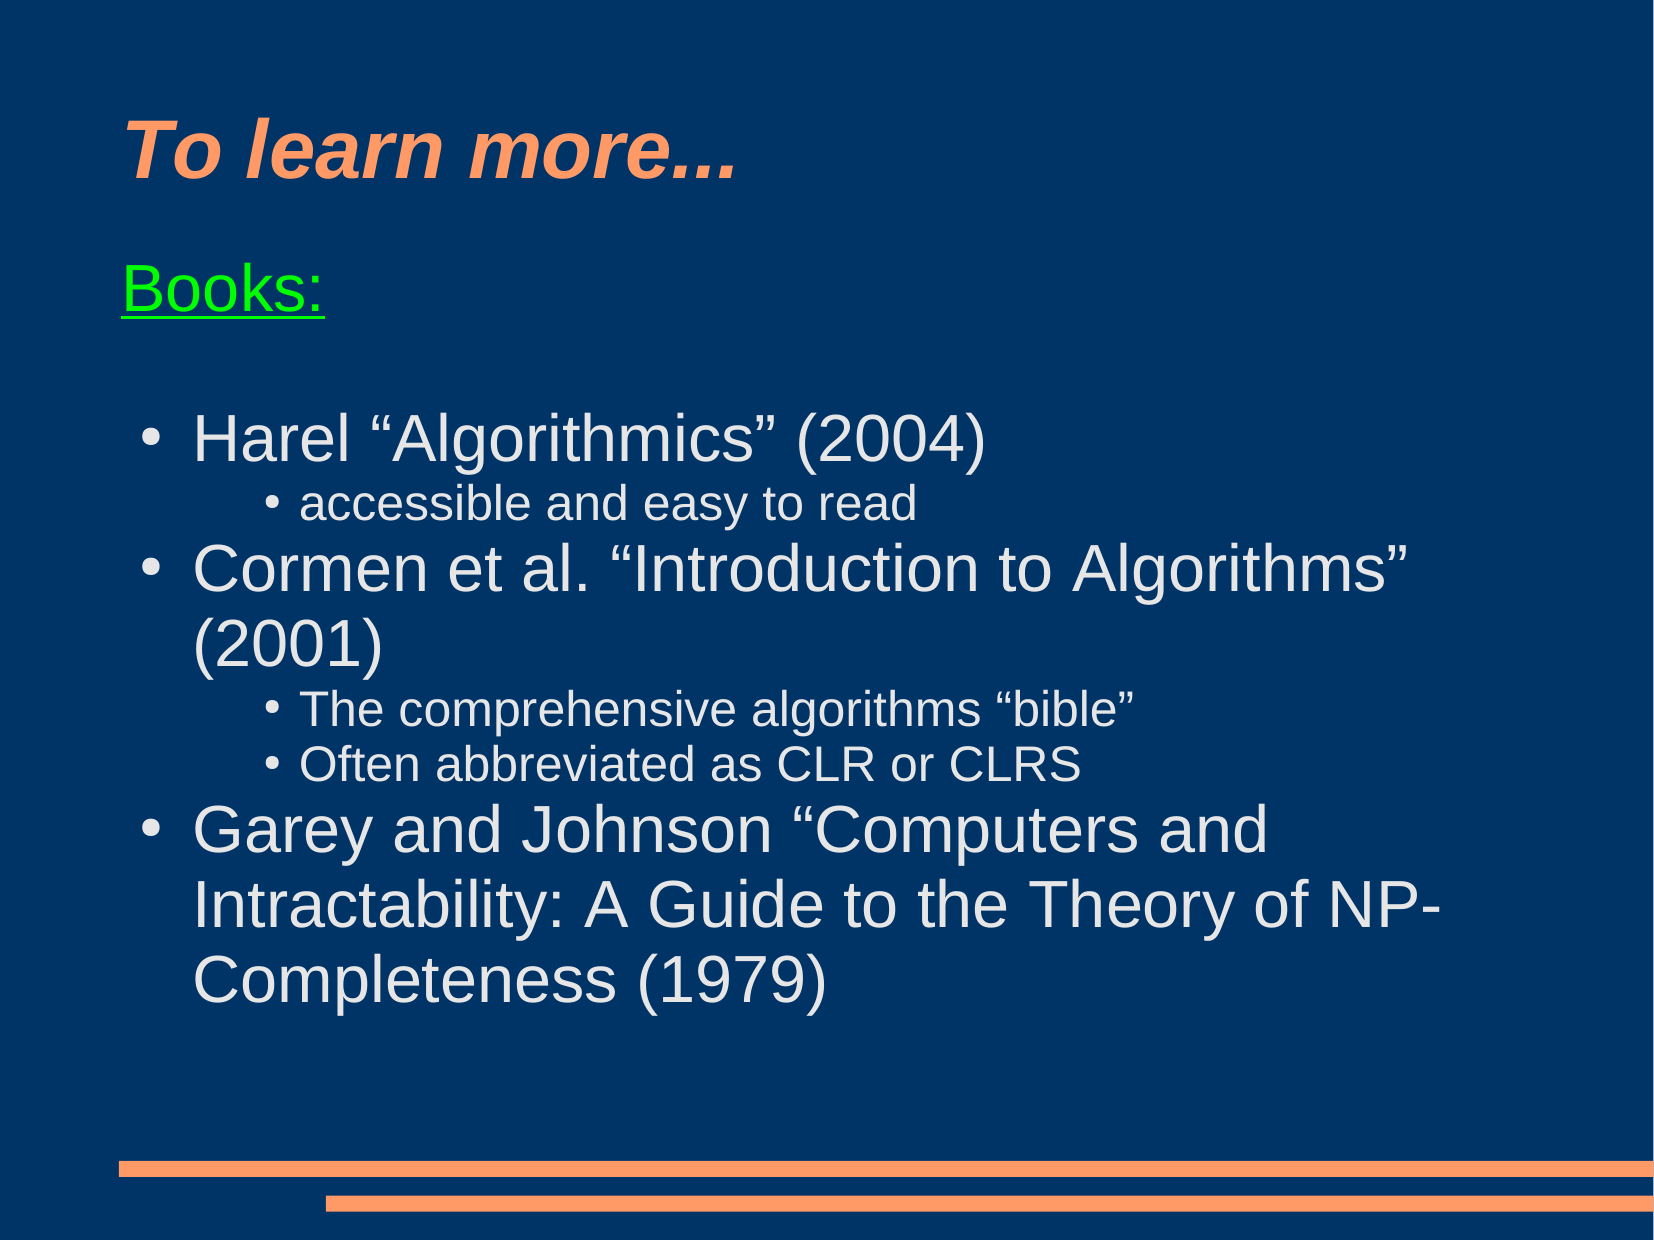

# To learn more...
Books:
Harel “Algorithmics” (2004)
accessible and easy to read
Cormen et al. “Introduction to Algorithms” (2001)
The comprehensive algorithms “bible”
Often abbreviated as CLR or CLRS
Garey and Johnson “Computers and Intractability: A Guide to the Theory of NP-Completeness (1979)